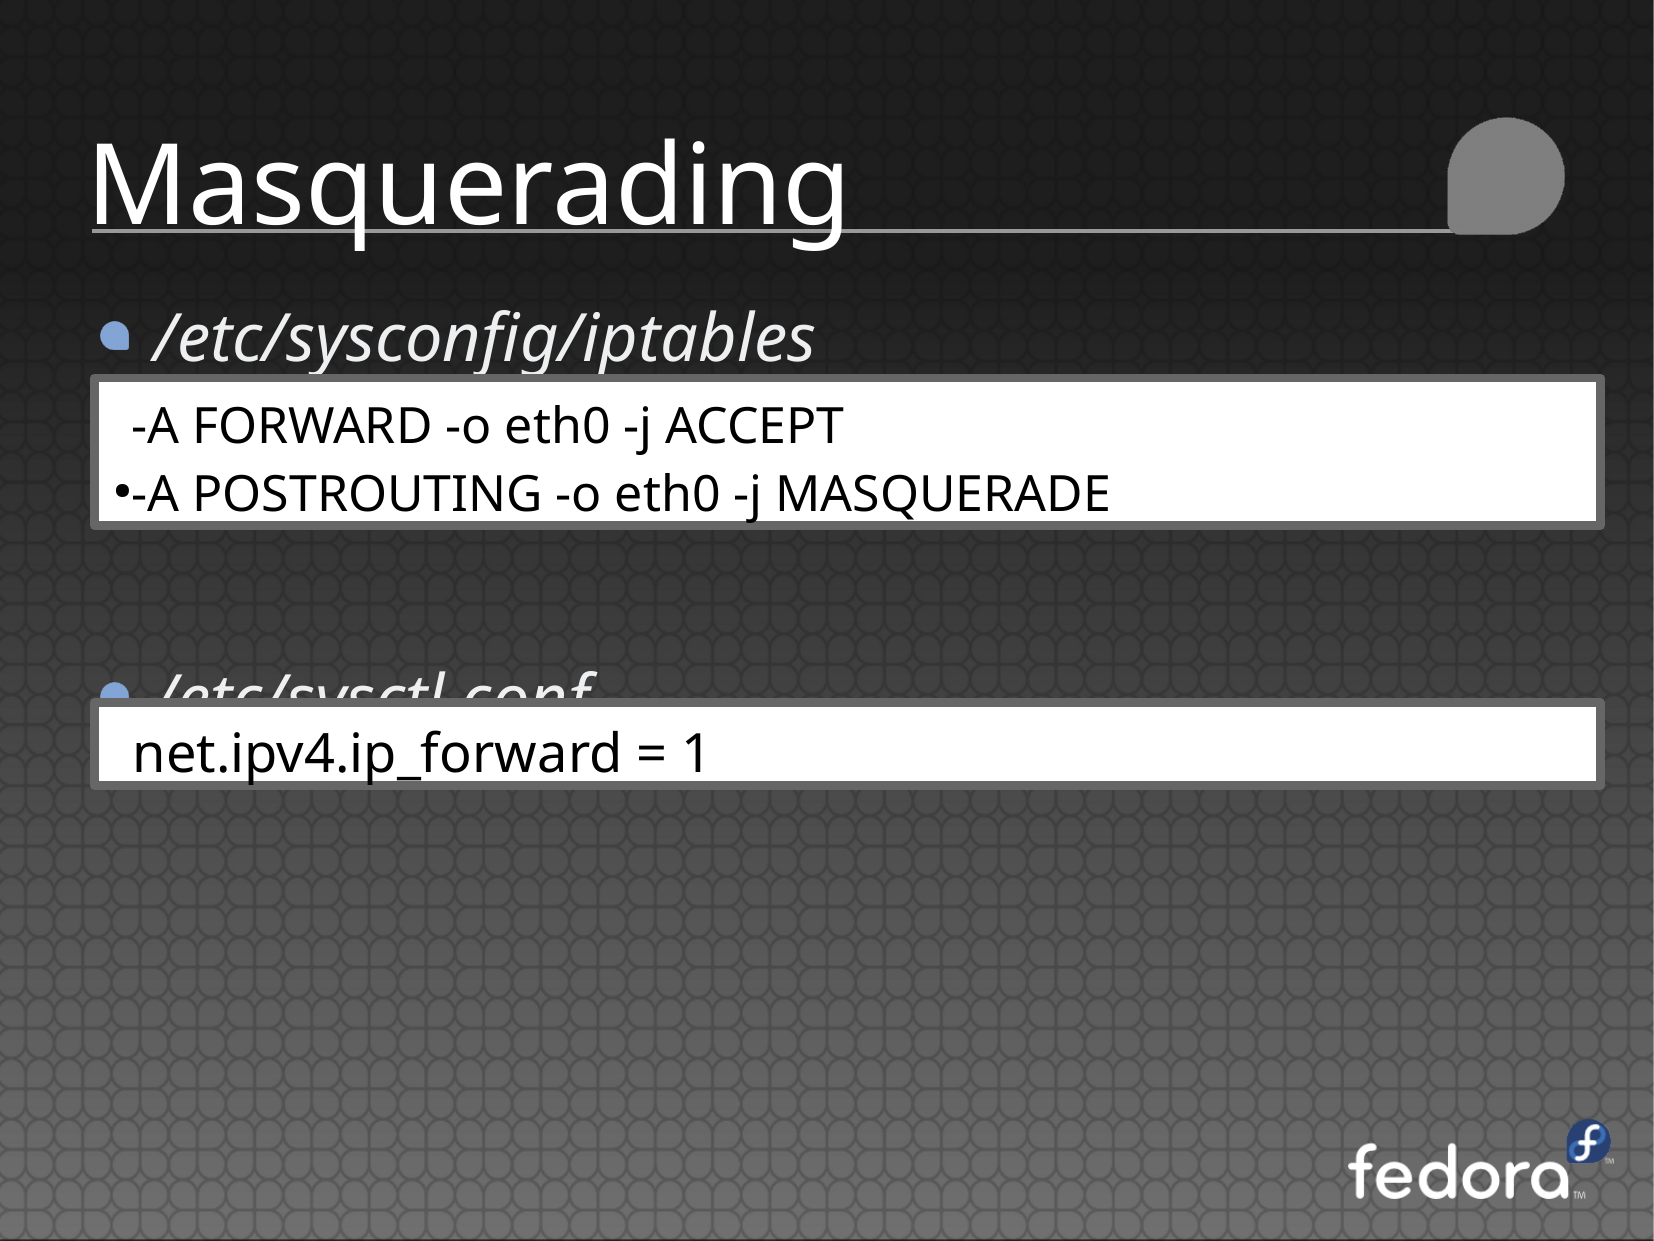

# Masquerading
/etc/sysconfig/iptables
/etc/sysctl.conf
-A FORWARD -o eth0 -j ACCEPT
-A POSTROUTING -o eth0 -j MASQUERADE
net.ipv4.ip_forward = 1